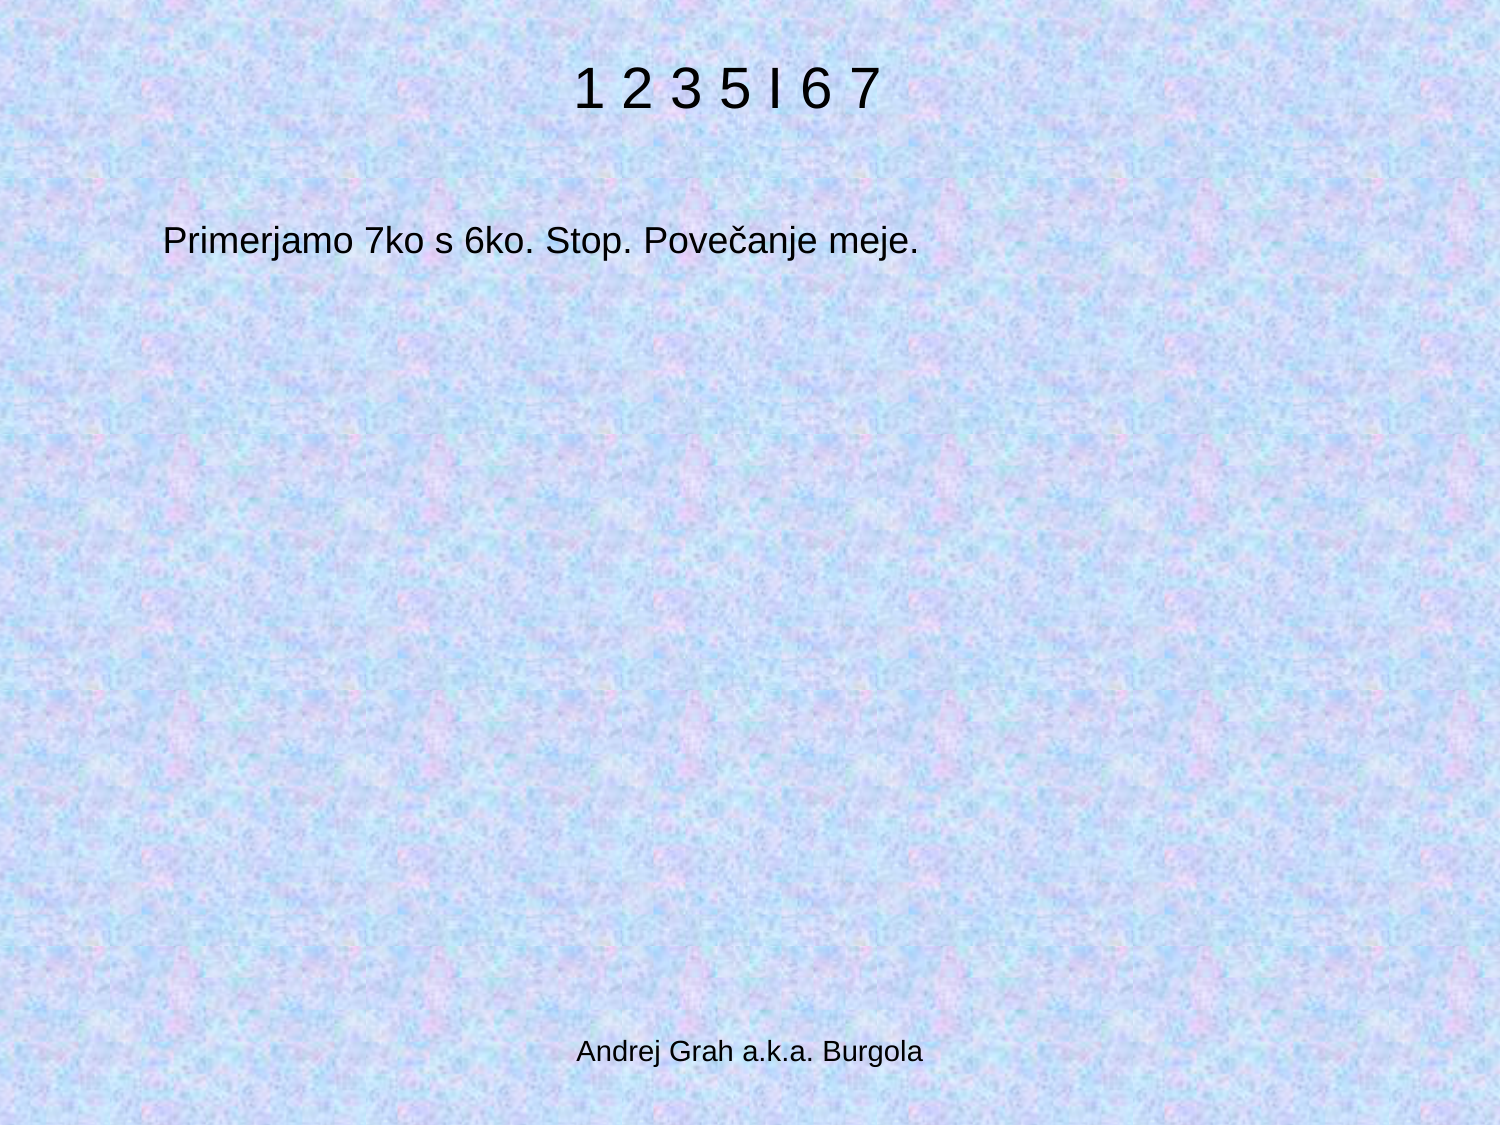

1 2 3 5 I 6 7
Primerjamo 7ko s 6ko. Stop. Povečanje meje.
Andrej Grah a.k.a. Burgola